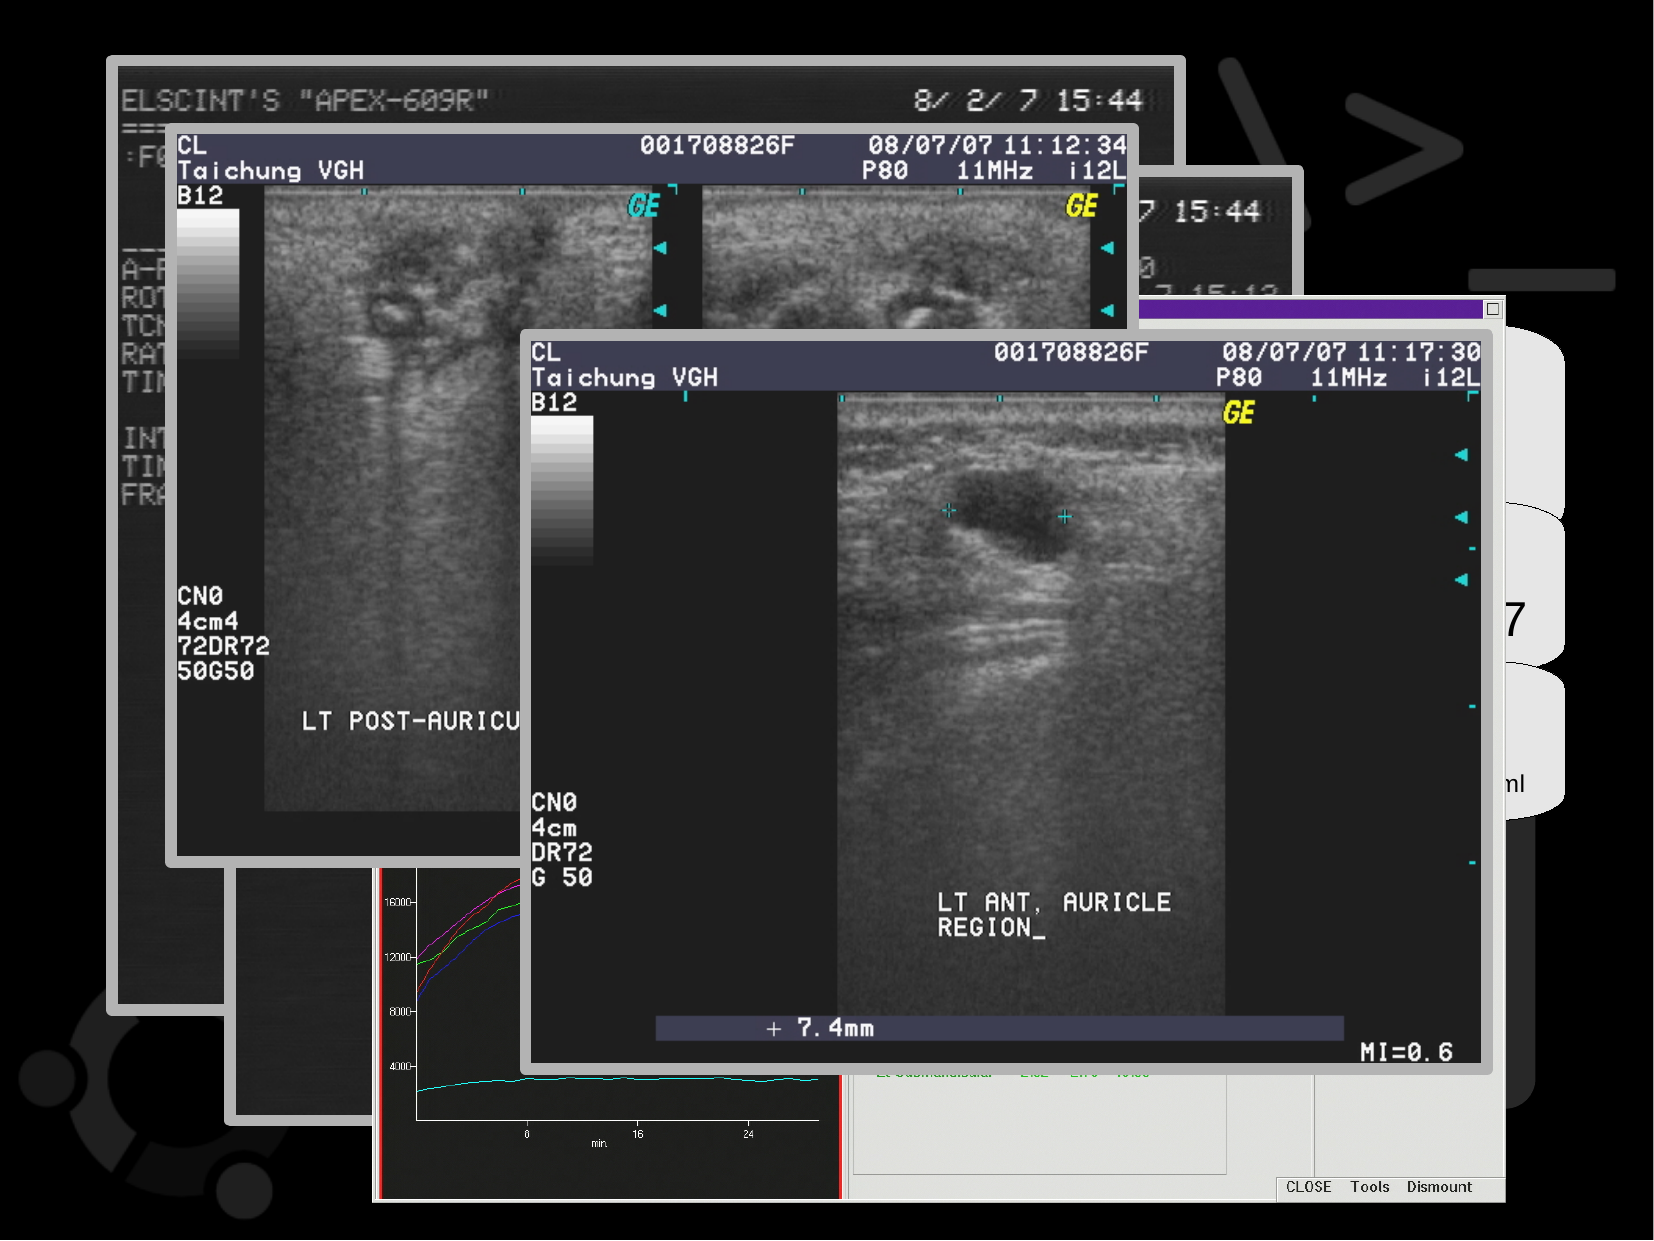

# Hospitalization
Abscess culture:
Strep. viridans
Augmentin
Sialoscintigraphy
Sonography
Prophylactic benthazine PCN monthly